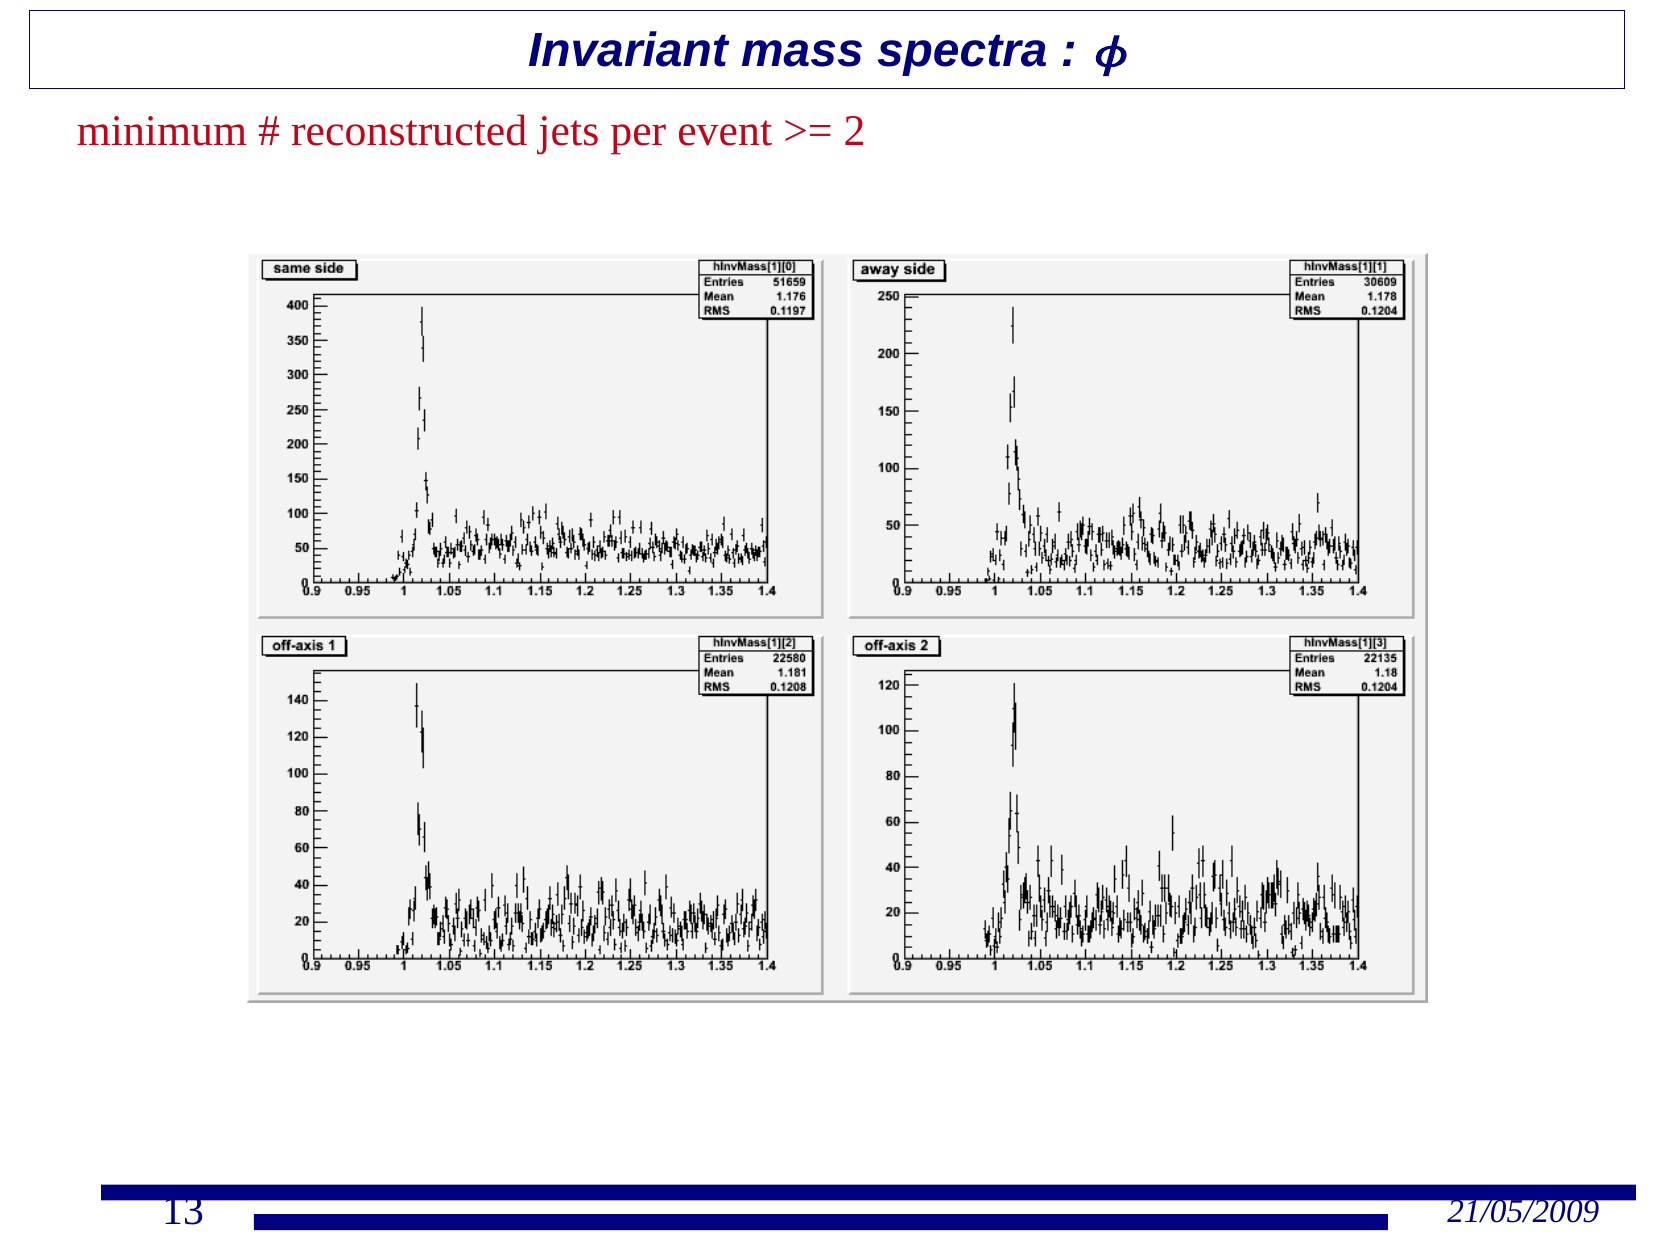

# Invariant mass spectra : 
minimum # reconstructed jets per event >= 2
13